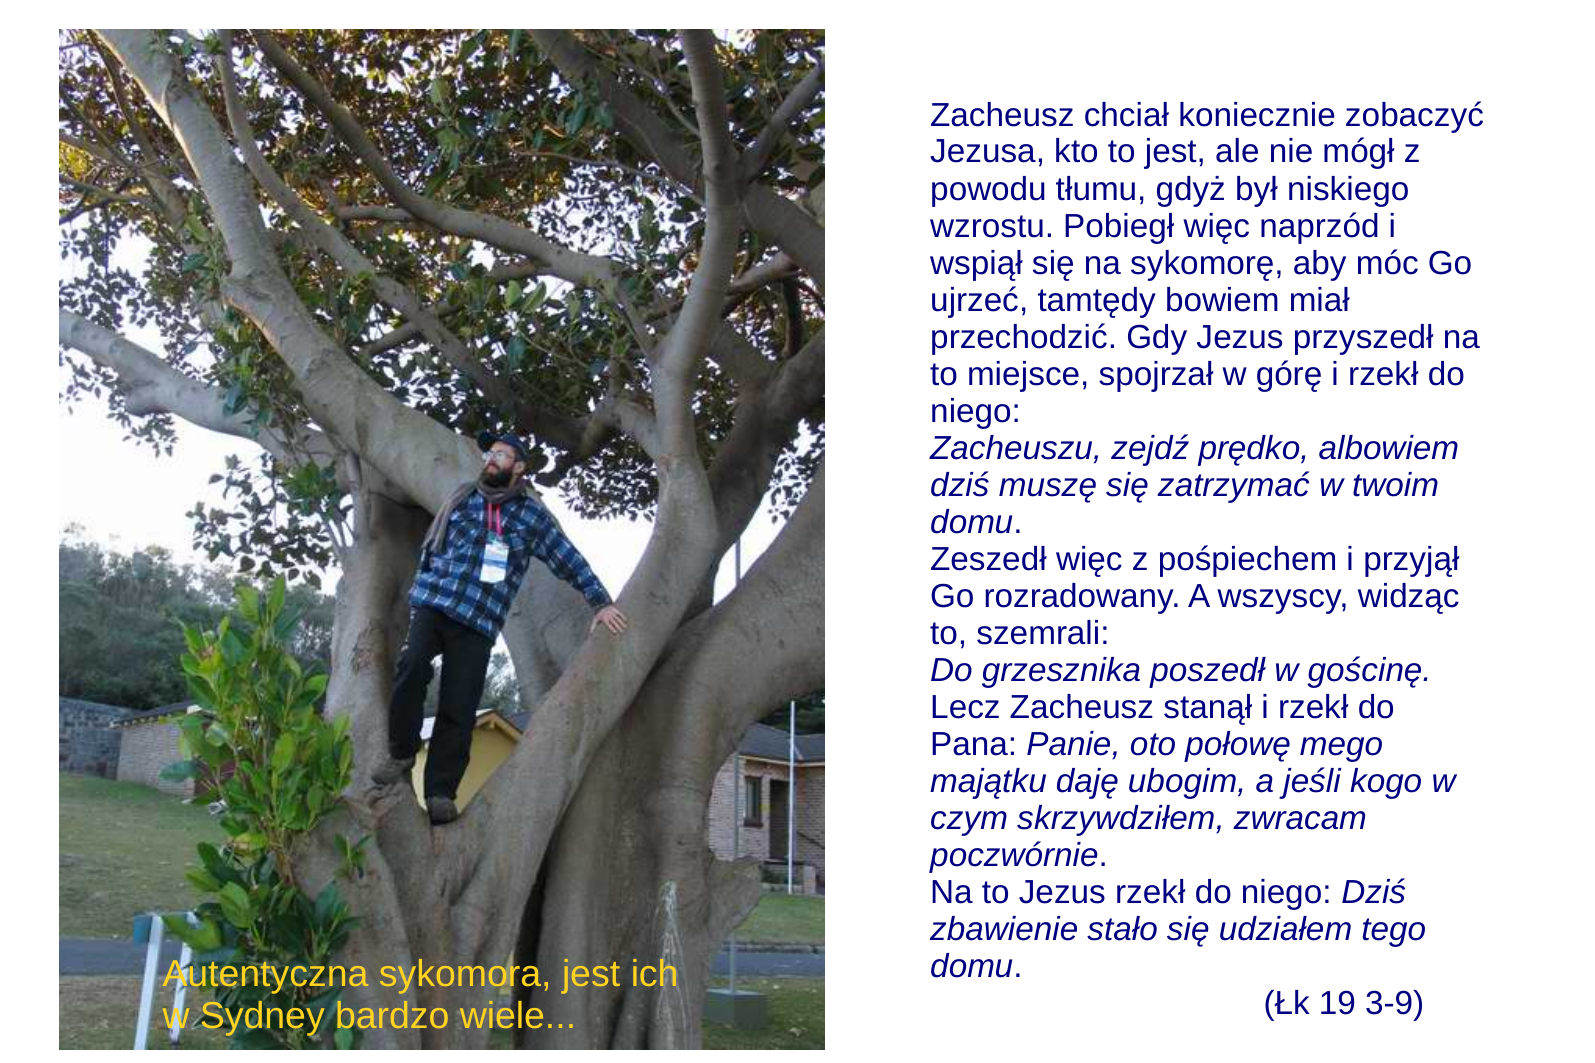

Zacheusz chciał koniecznie zobaczyć Jezusa, kto to jest, ale nie mógł z powodu tłumu, gdyż był niskiego wzrostu. Pobiegł więc naprzód i wspiął się na sykomorę, aby móc Go ujrzeć, tamtędy bowiem miał przechodzić. Gdy Jezus przyszedł na to miejsce, spojrzał w górę i rzekł do niego:
Zacheuszu, zejdź prędko, albowiem dziś muszę się zatrzymać w twoim domu.
Zeszedł więc z pośpiechem i przyjął Go rozradowany. A wszyscy, widząc to, szemrali:
Do grzesznika poszedł w gościnę. Lecz Zacheusz stanął i rzekł do Pana: Panie, oto połowę mego majątku daję ubogim, a jeśli kogo w czym skrzywdziłem, zwracam poczwórnie.
Na to Jezus rzekł do niego: Dziś zbawienie stało się udziałem tego domu.
(Łk 19 3-9)
Autentyczna sykomora, jest ich
w Sydney bardzo wiele...